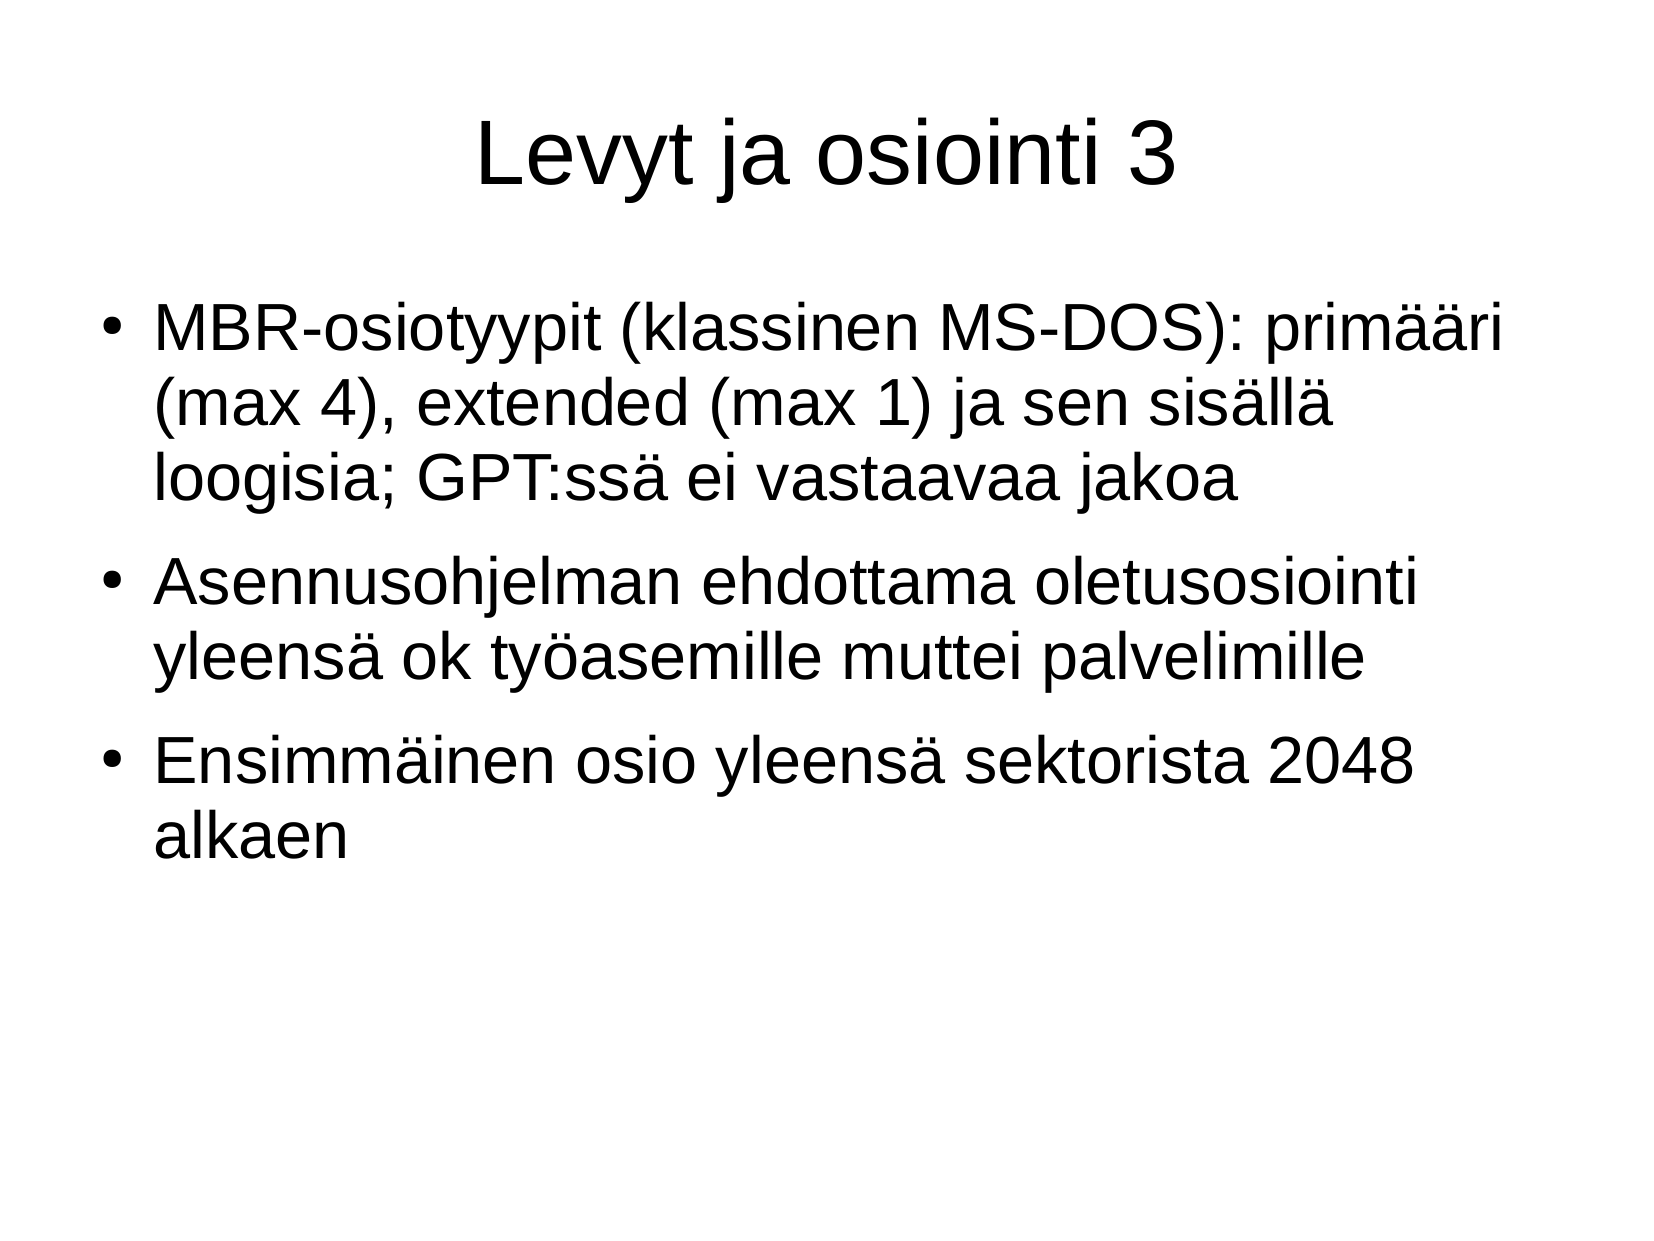

# Levyt ja osiointi 3
MBR-osiotyypit (klassinen MS-DOS): primääri (max 4), extended (max 1) ja sen sisällä loogisia; GPT:ssä ei vastaavaa jakoa
Asennusohjelman ehdottama oletusosiointi yleensä ok työasemille muttei palvelimille
Ensimmäinen osio yleensä sektorista 2048 alkaen